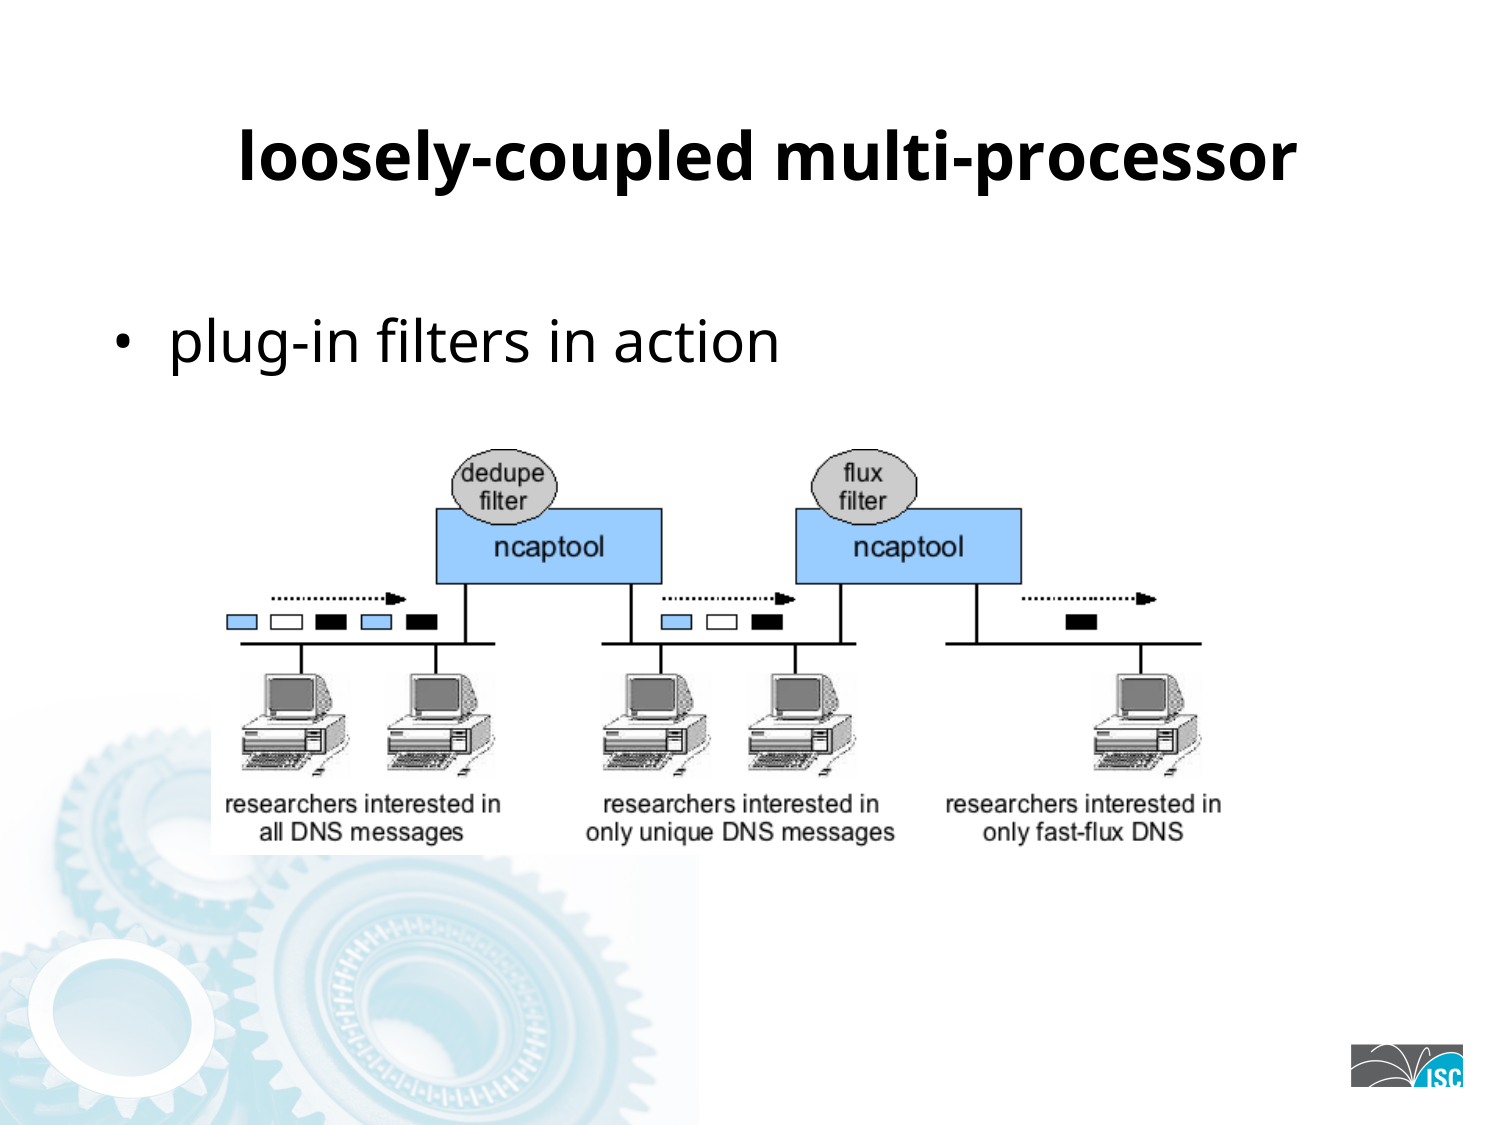

# loosely-coupled multi-processor
plug-in filters in action